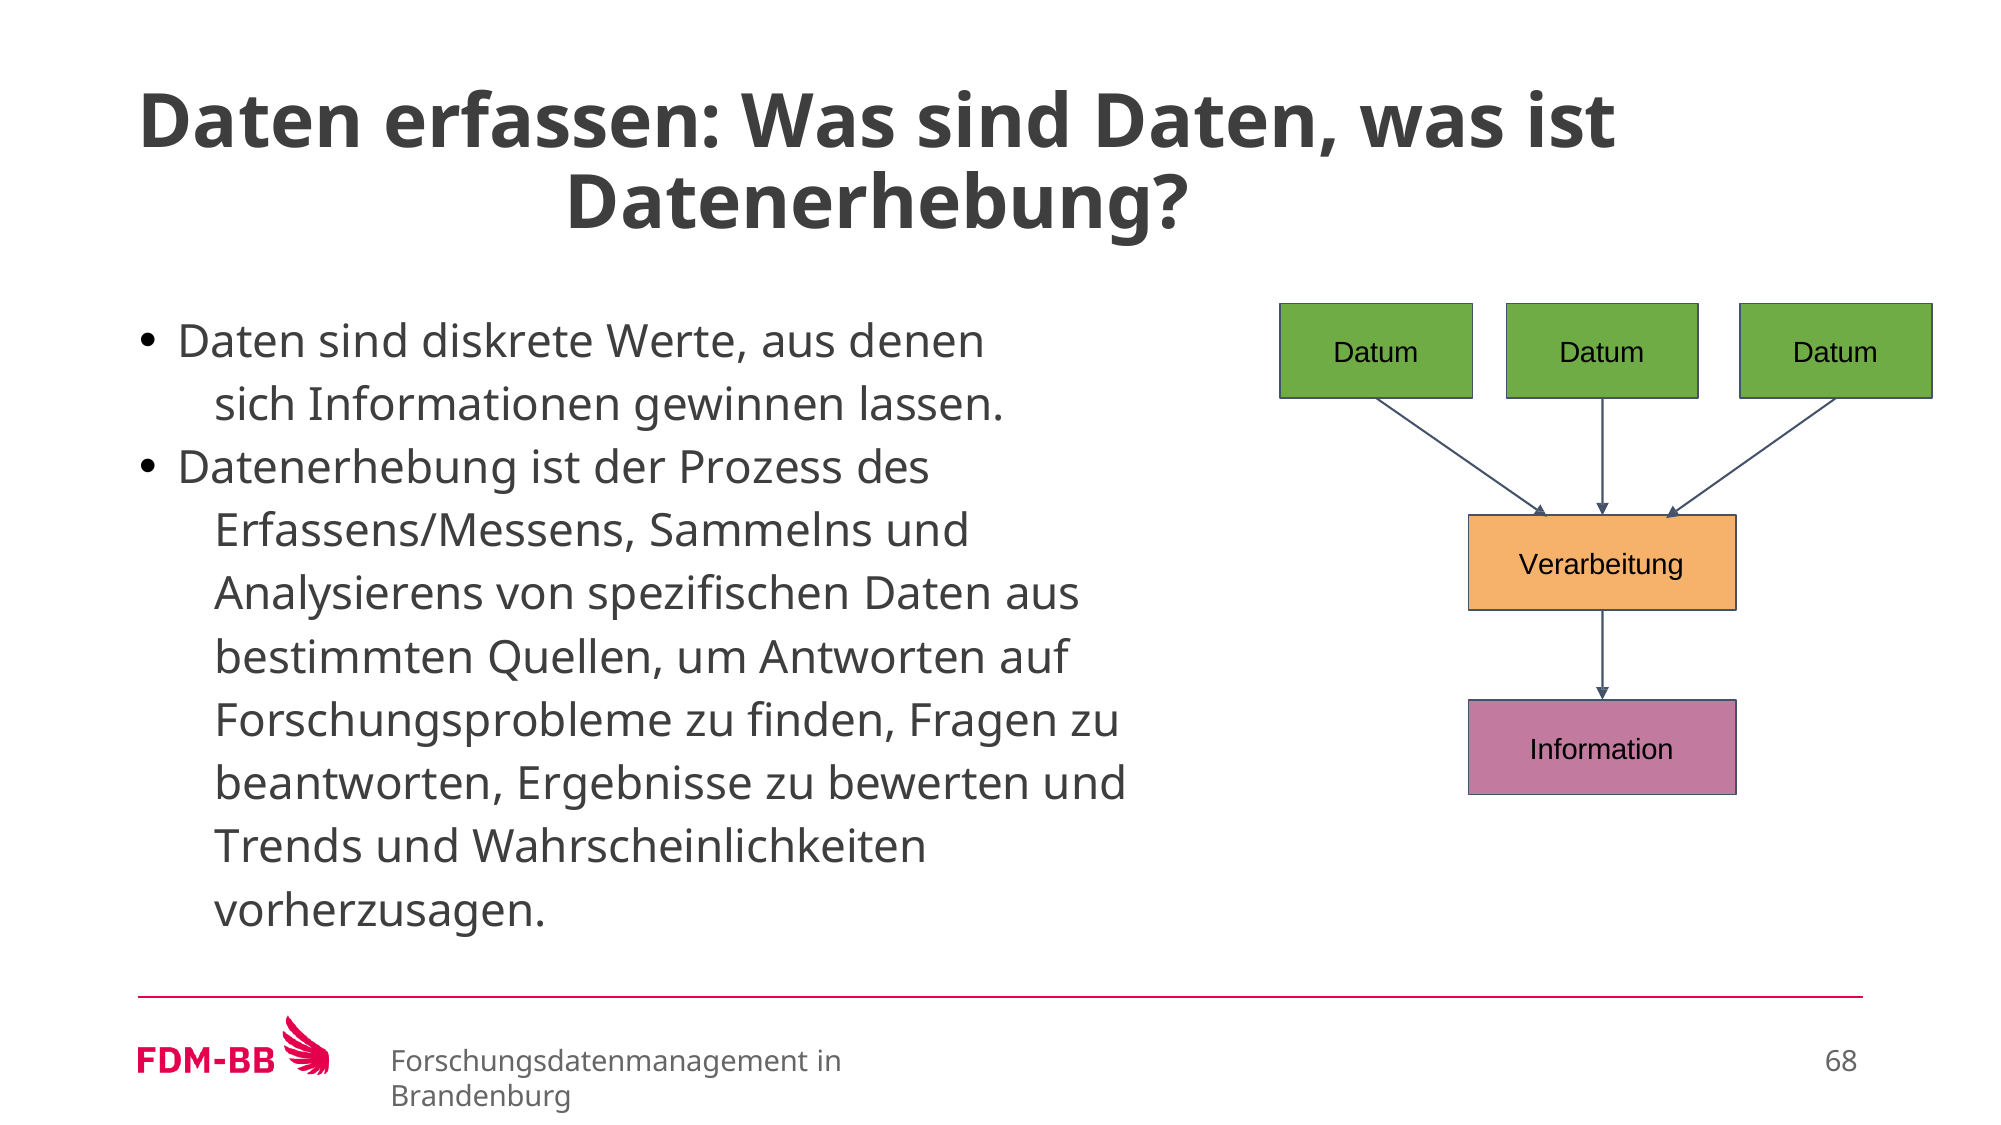

# Daten erfassen: Was sind Daten, was ist Datenerhebung?
Daten sind diskrete Werte, aus denen sich Informationen gewinnen lassen.
Datenerhebung ist der Prozess des Erfassens/Messens, Sammelns und Analysierens von spezifischen Daten aus bestimmten Quellen, um Antworten auf Forschungsprobleme zu finden, Fragen zu beantworten, Ergebnisse zu bewerten und Trends und Wahrscheinlichkeiten vorherzusagen.
Datum
Datum
Datum
Verarbeitung
Information
Forschungsdatenmanagement in Brandenburg
68